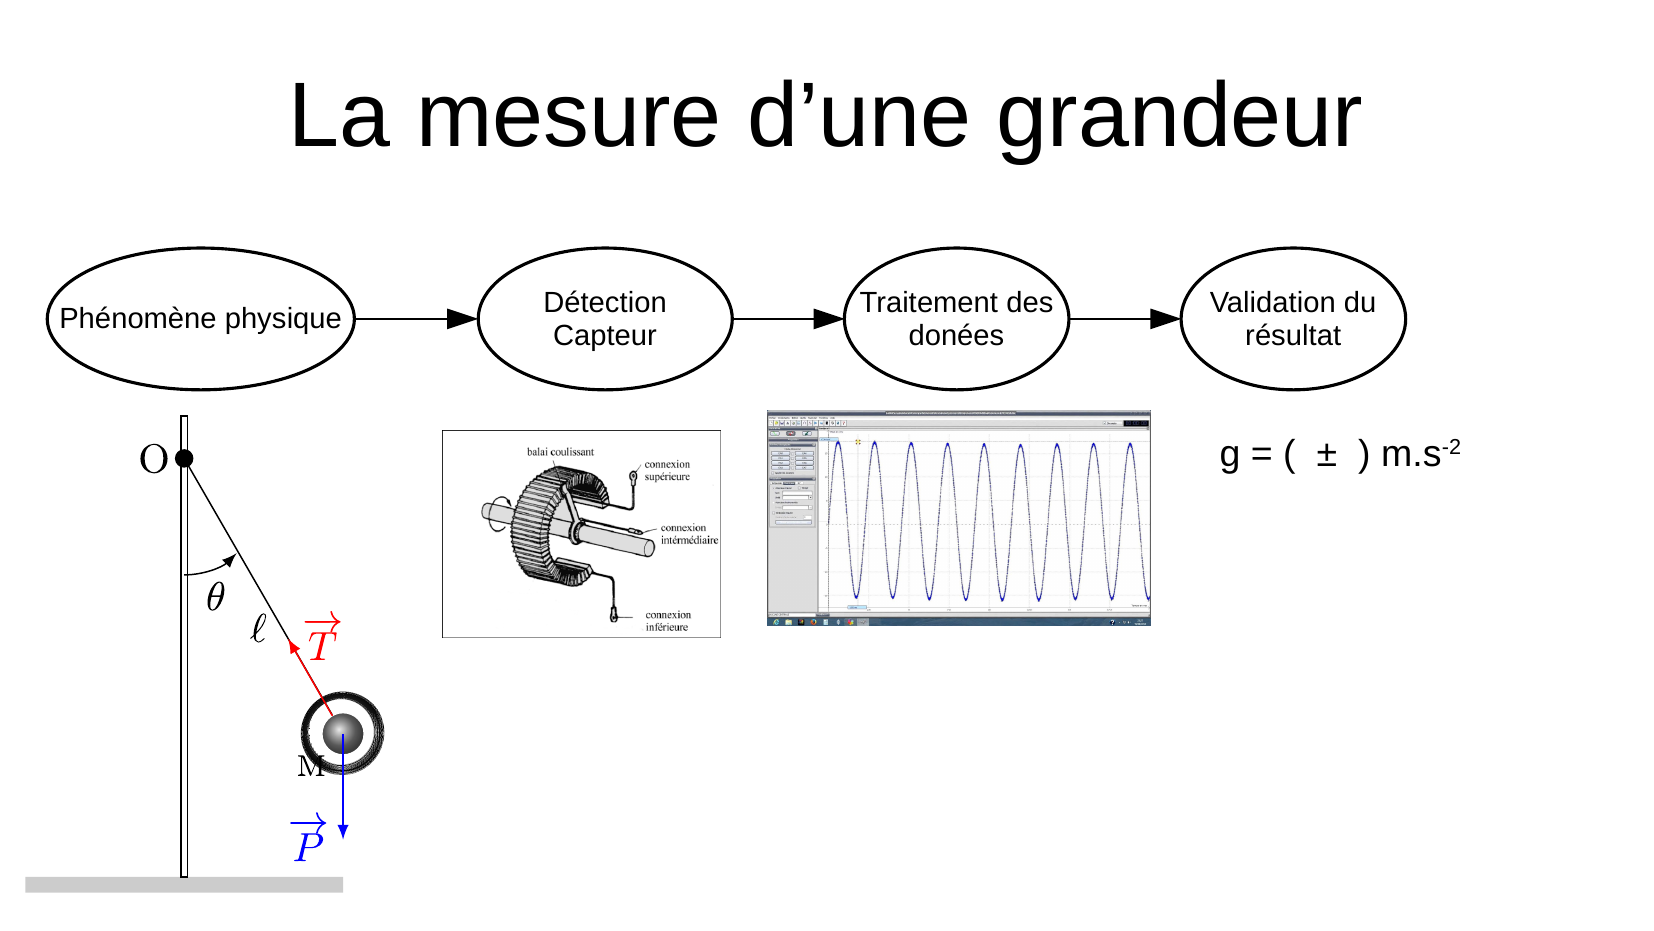

# La mesure d’une grandeur
Phénomène physique
Détection
Capteur
Traitement des
donées
Validation du
résultat
g = ( ± ) m.s-2